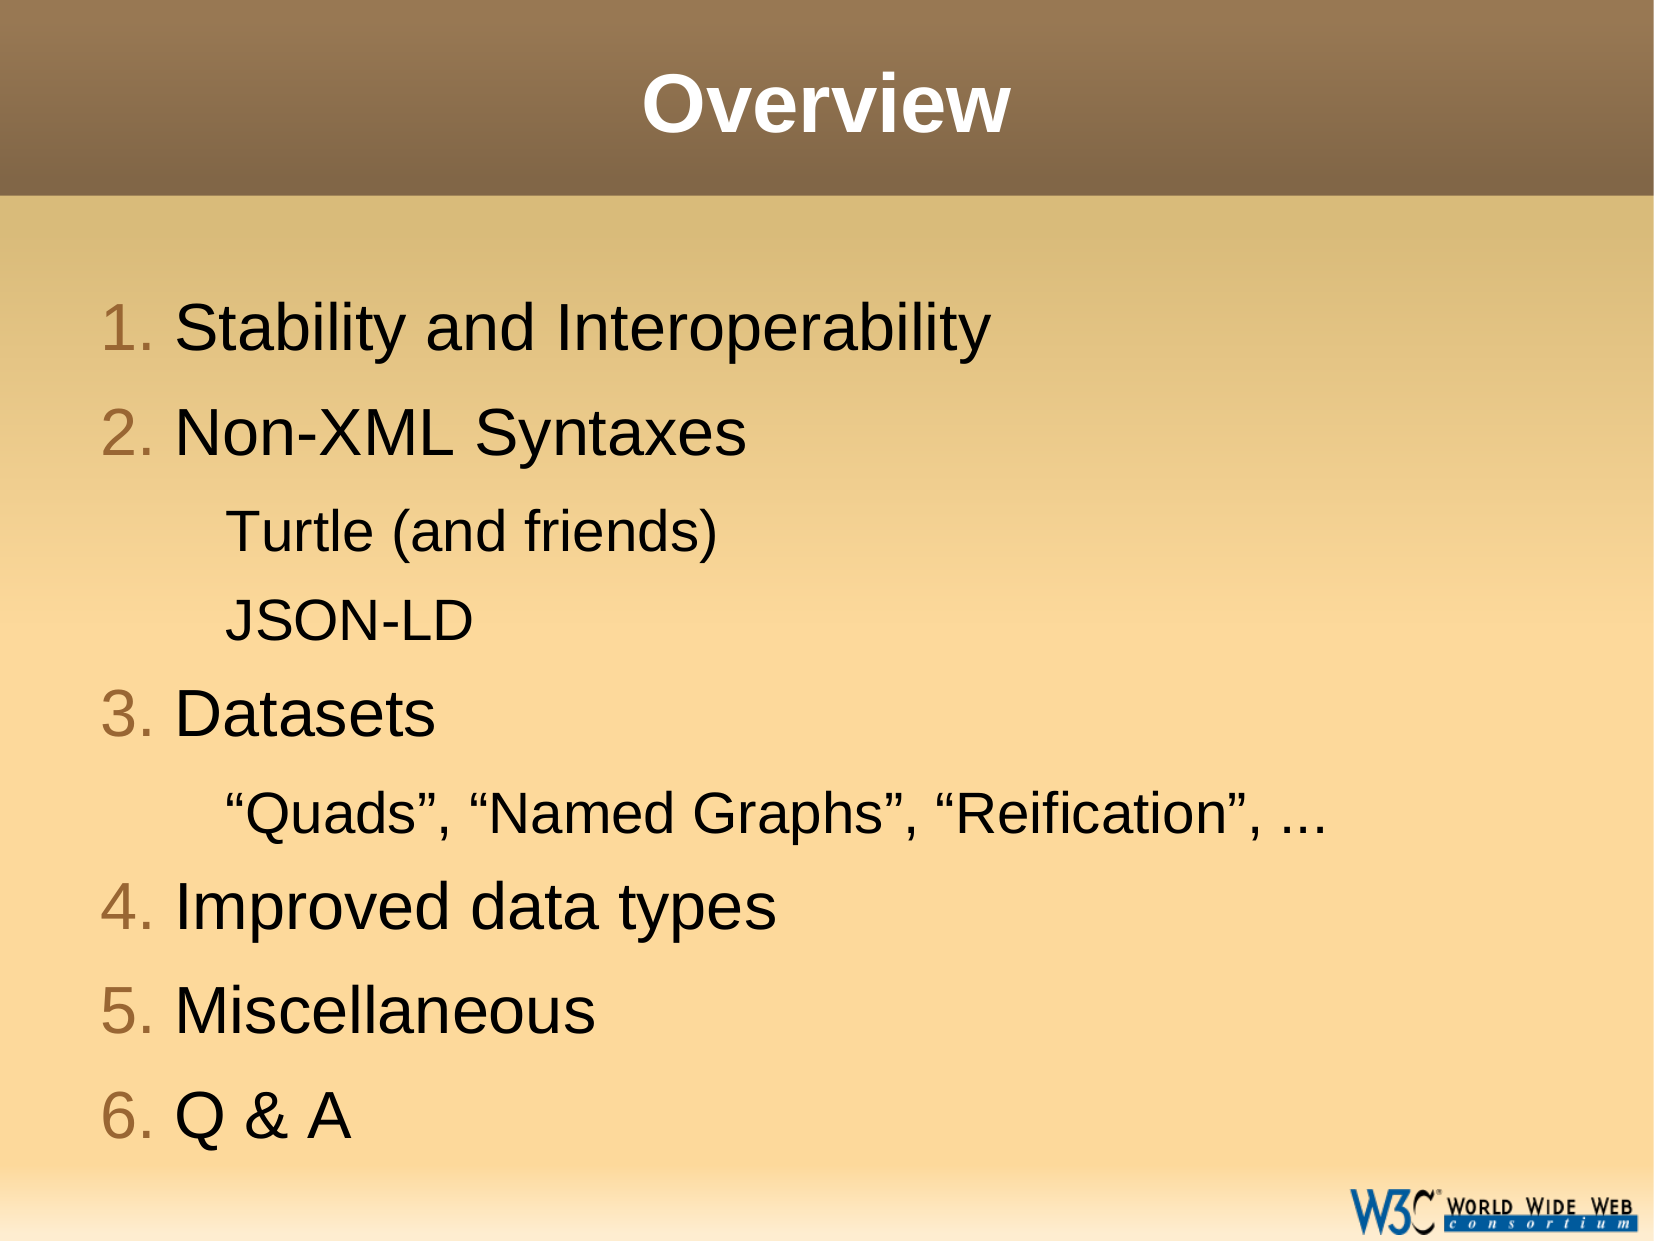

# Overview
 Stability and Interoperability
 Non-XML Syntaxes
Turtle (and friends)
JSON-LD
 Datasets
“Quads”, “Named Graphs”, “Reification”, ...
 Improved data types
 Miscellaneous
 Q & A